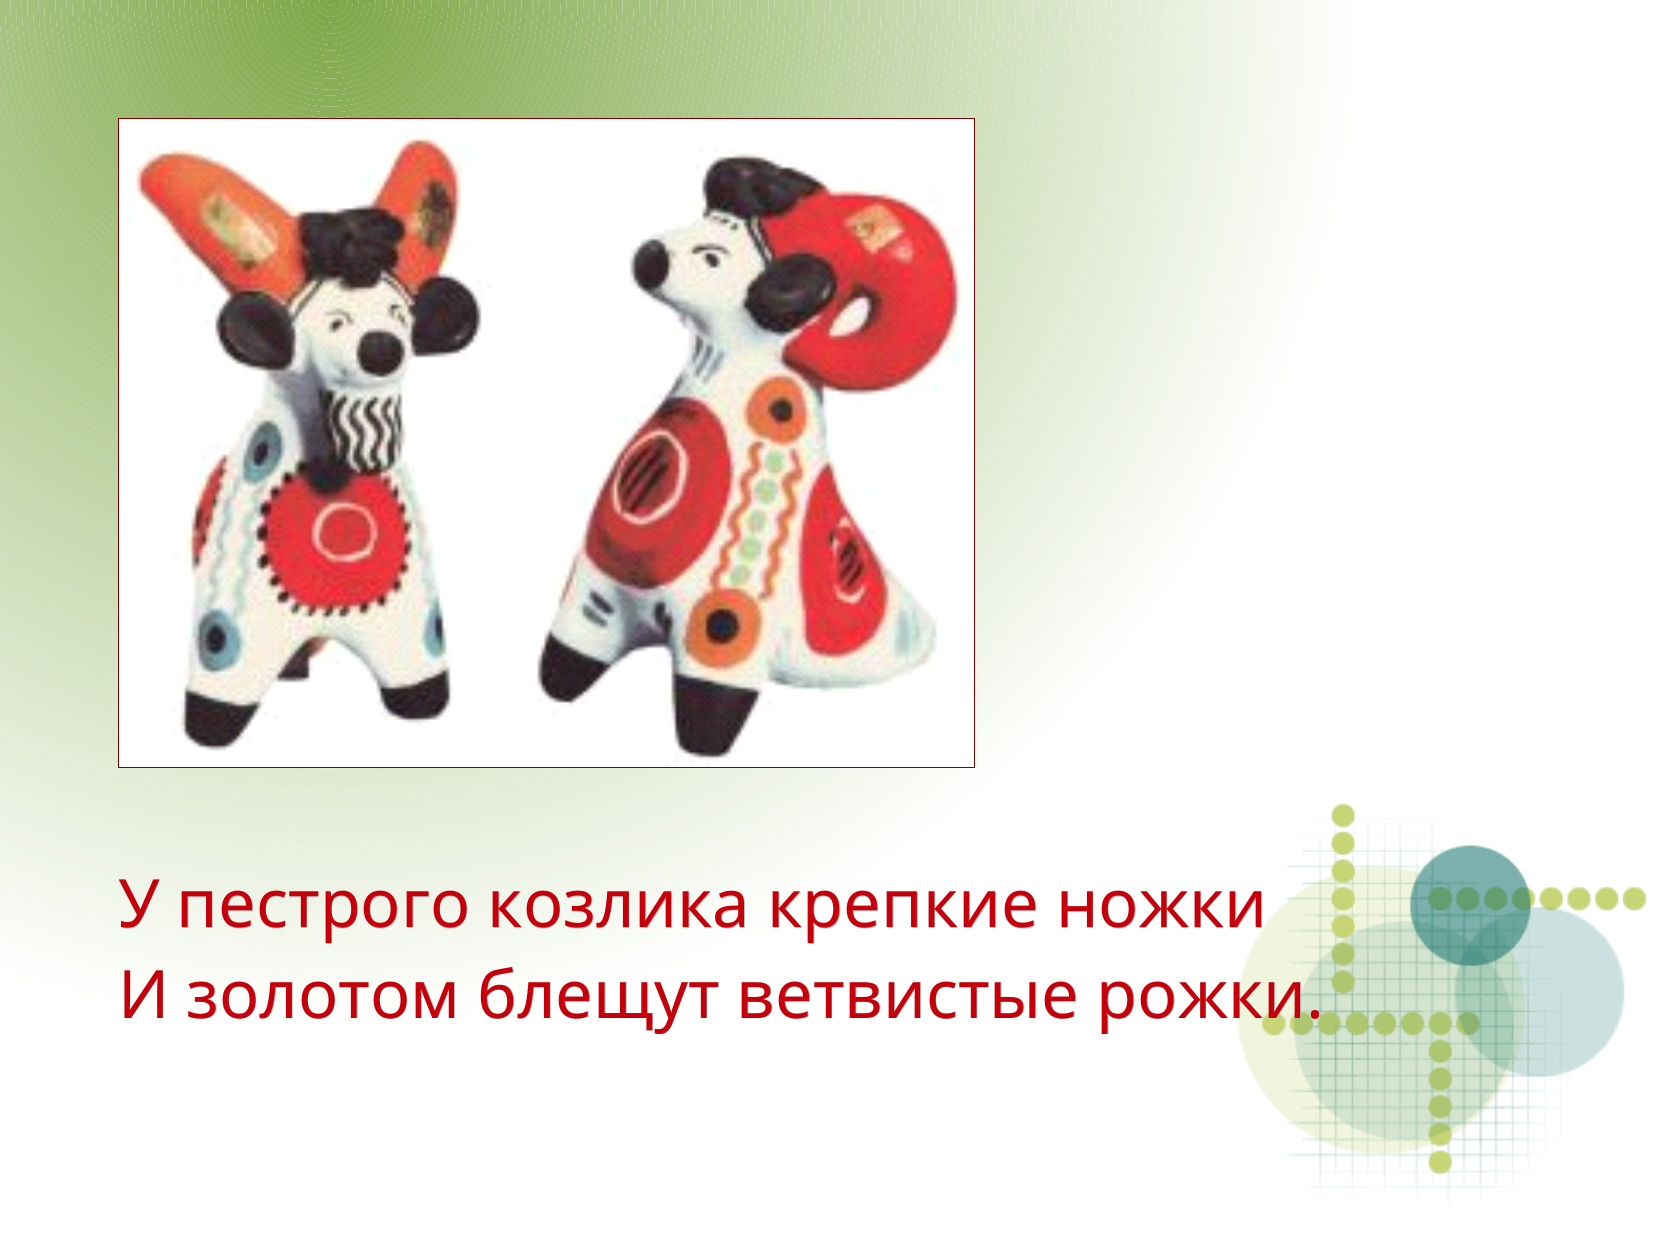

# У пестрого козлика крепкие ножки И золотом блещут ветвистые рожки.